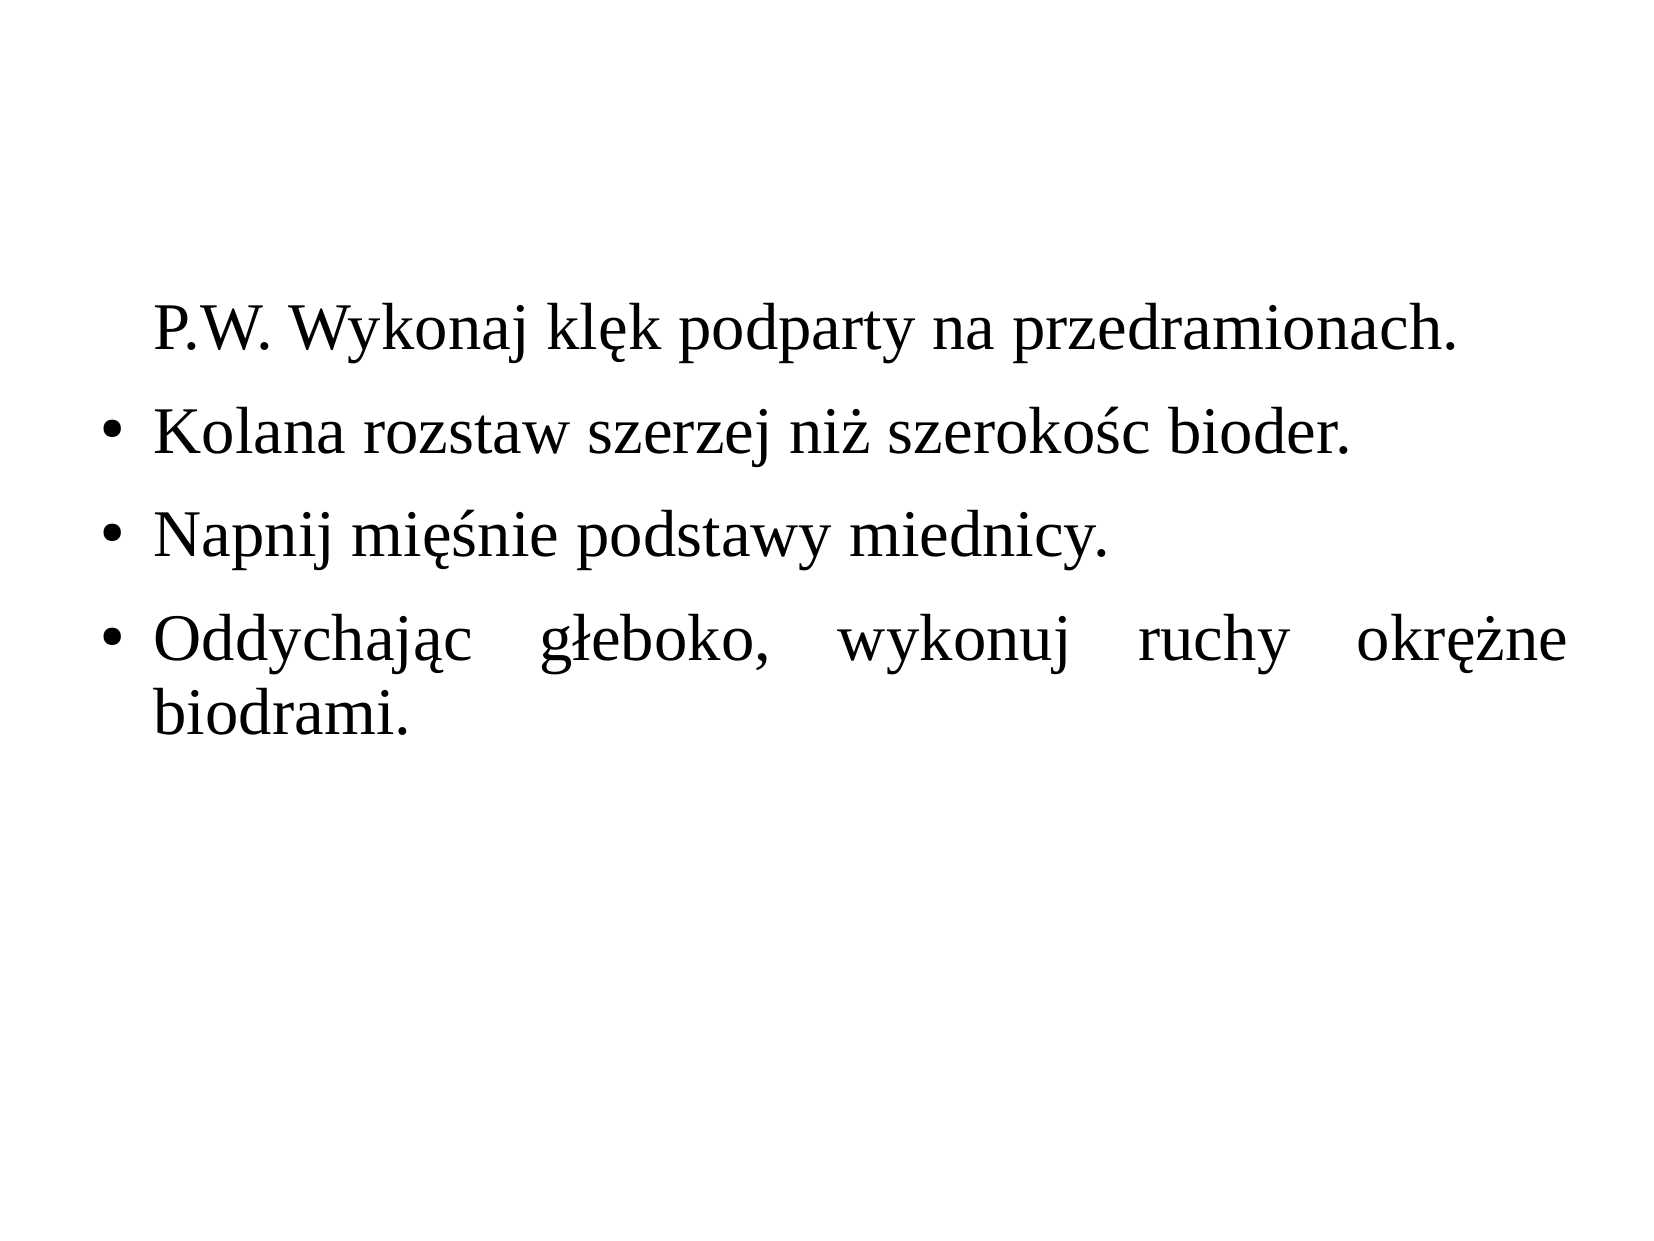

#
P.W. Wykonaj klęk podparty na przedramionach.
Kolana rozstaw szerzej niż szerokośc bioder.
Napnij mięśnie podstawy miednicy.
Oddychając głeboko, wykonuj ruchy okrężne biodrami.